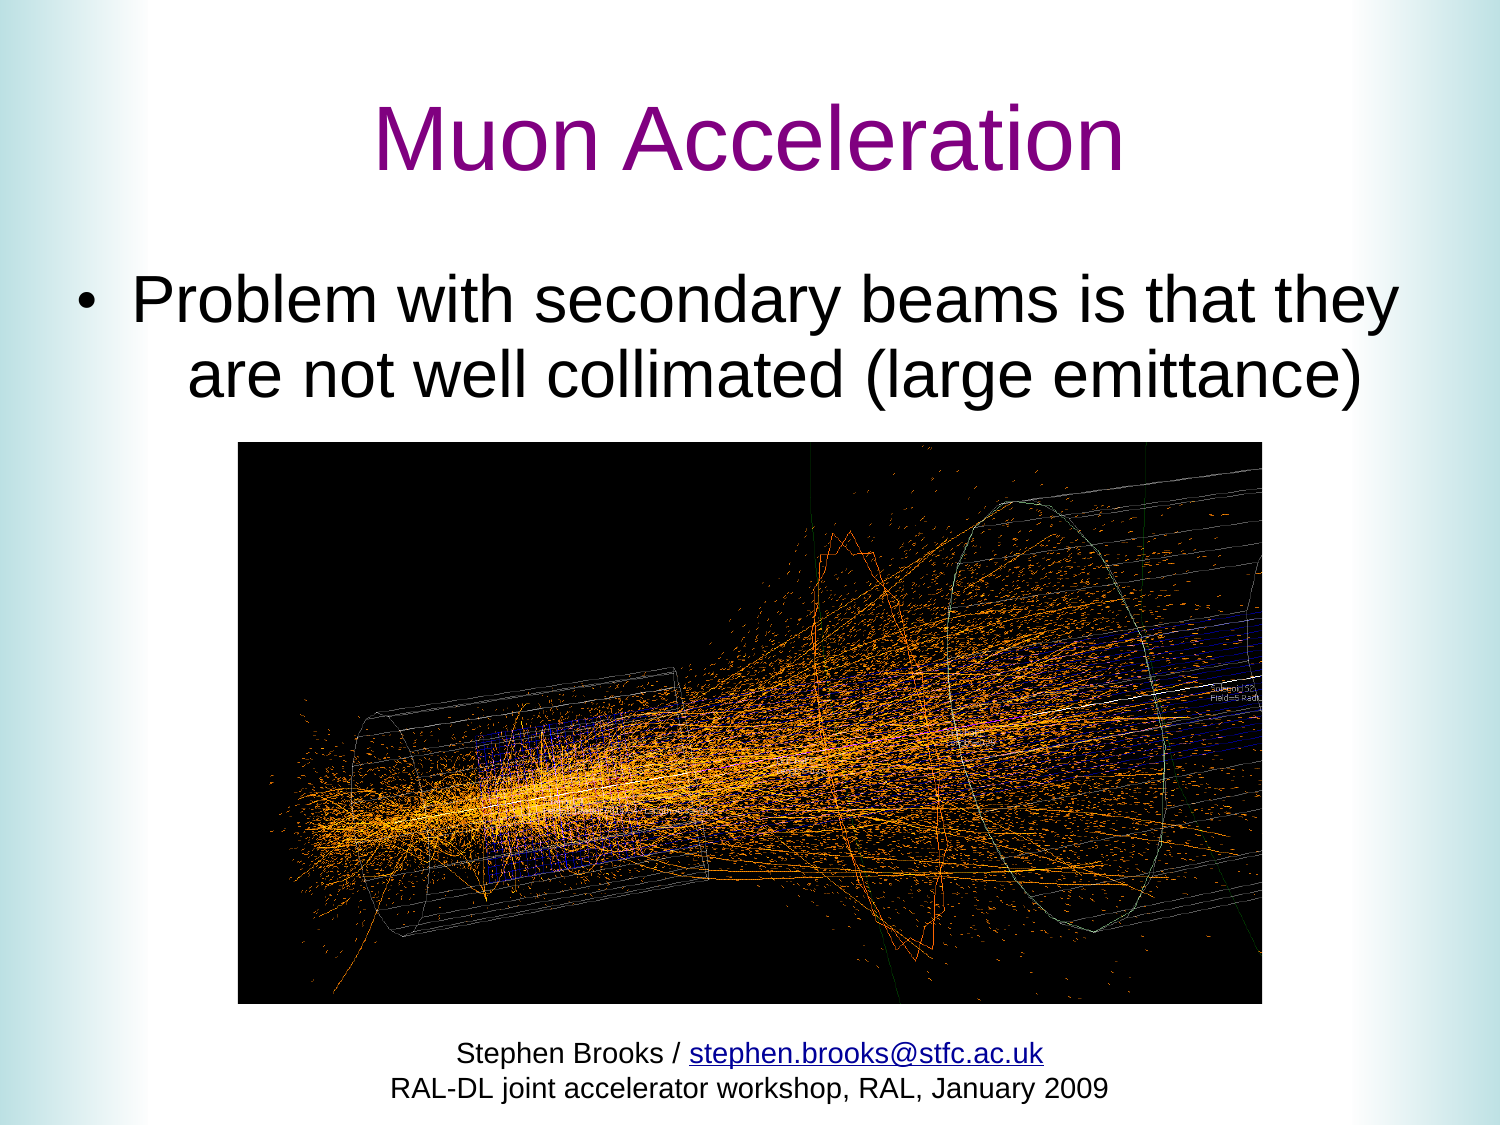

# Muon Acceleration
Problem with secondary beams is that they are not well collimated (large emittance)